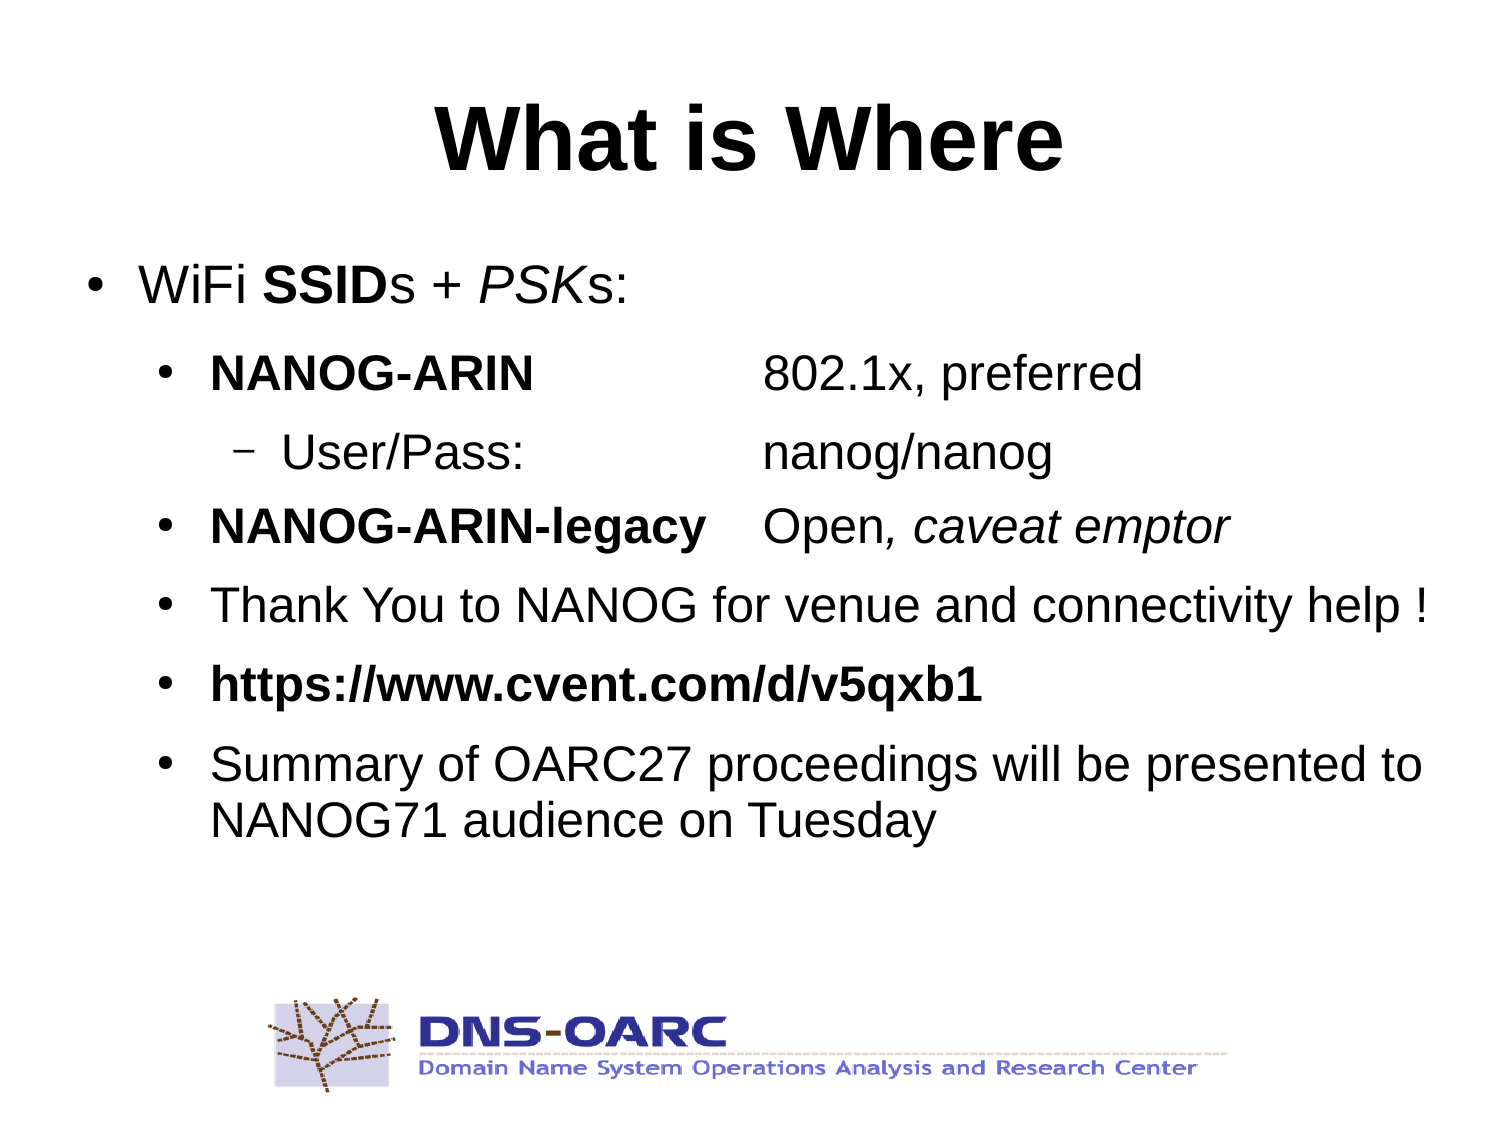

# What is Where
WiFi SSIDs + PSKs:
NANOG-ARIN		 	 802.1x, preferred
User/Pass: nanog/nanog
NANOG-ARIN-legacy Open, caveat emptor
Thank You to NANOG for venue and connectivity help !
https://www.cvent.com/d/v5qxb1
Summary of OARC27 proceedings will be presented to NANOG71 audience on Tuesday